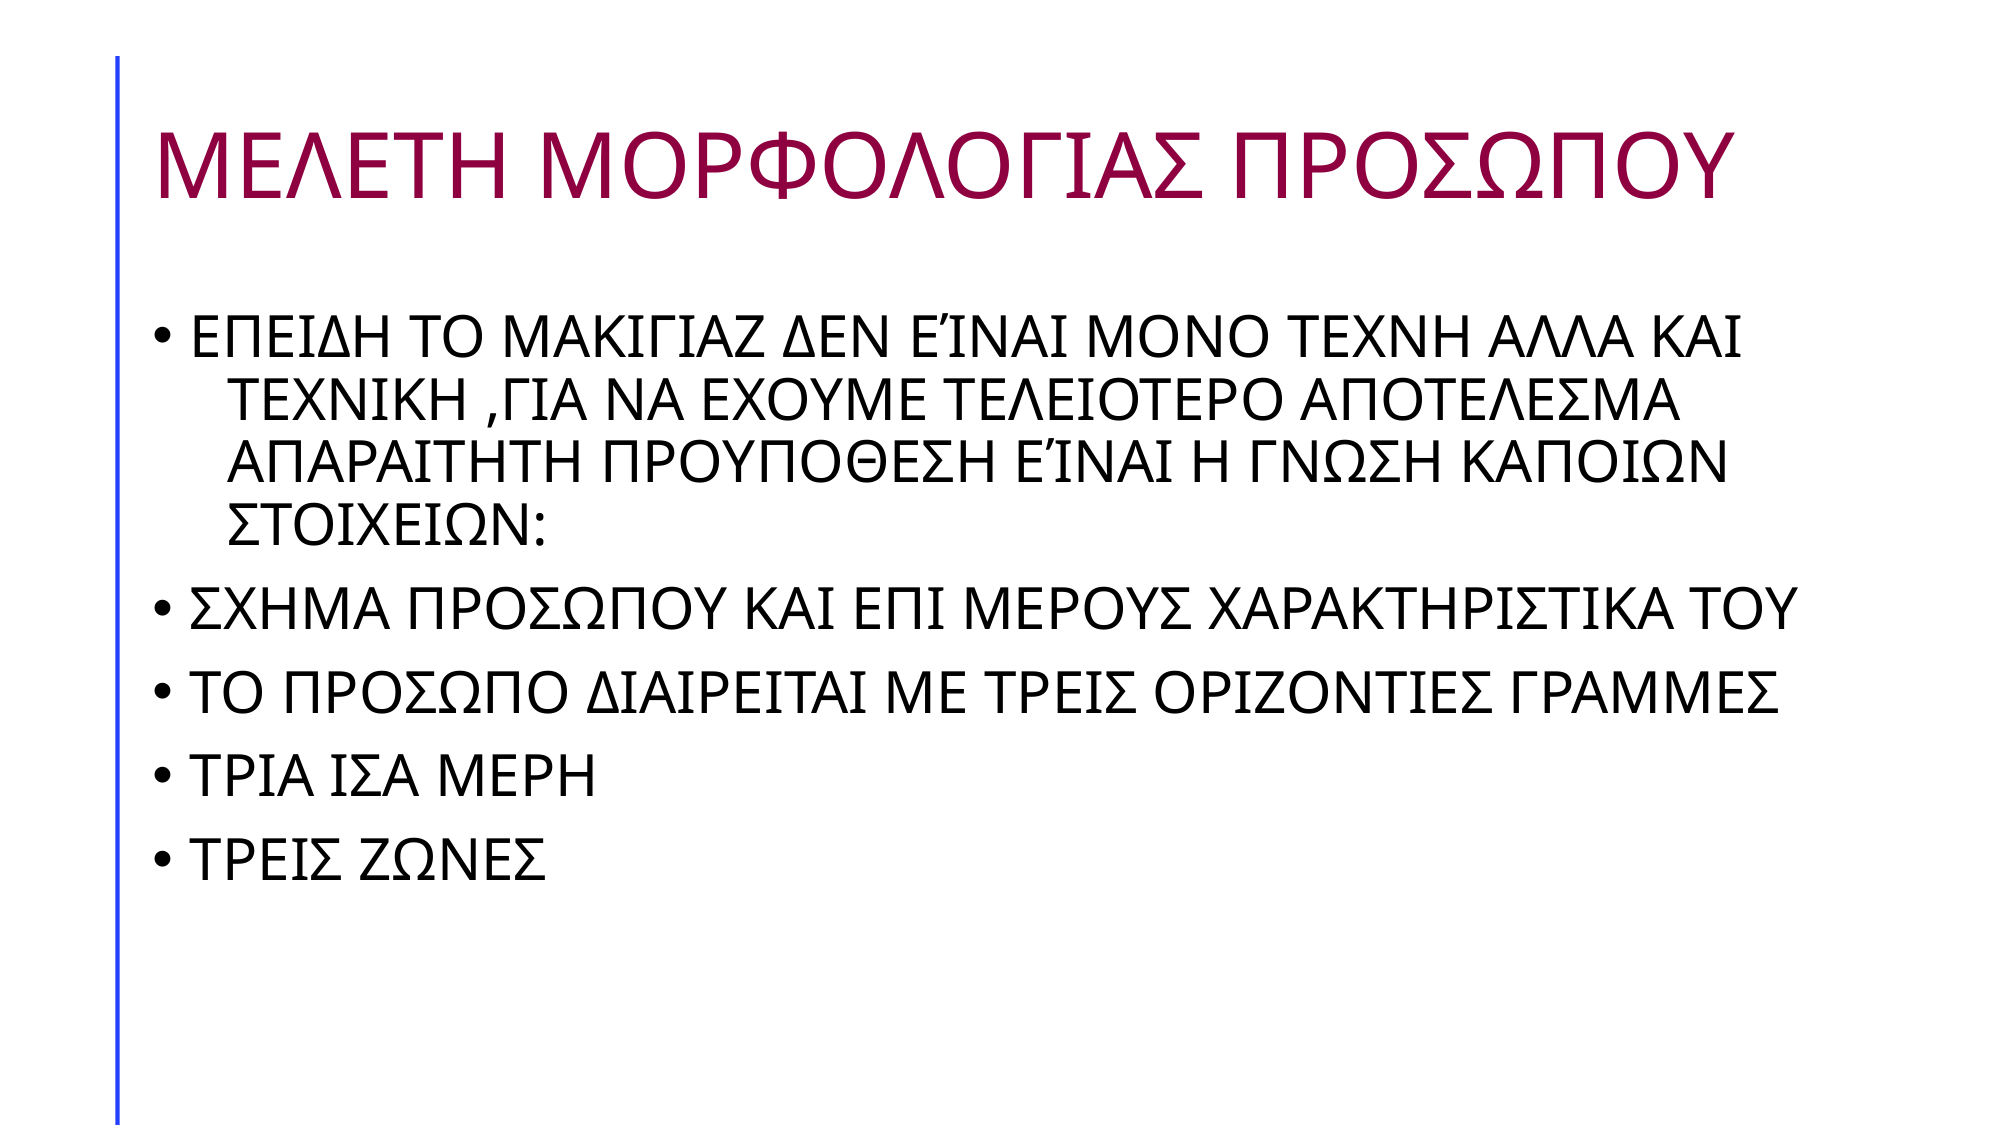

# ΜΕΛΕΤΗ ΜΟΡΦΟΛΟΓΙΑΣ ΠΡΟΣΩΠΟΥ
ΕΠΕΙΔΗ ΤΟ ΜΑΚΙΓΙΑΖ ΔΕΝ ΕΊΝΑΙ ΜΟΝΟ ΤΕΧΝΗ ΑΛΛΑ ΚΑΙ ΤΕΧΝΙΚΗ ,ΓΙΑ ΝΑ ΕΧΟΥΜΕ ΤΕΛΕΙΟΤΕΡΟ ΑΠΟΤΕΛΕΣΜΑ ΑΠΑΡΑΙΤΗΤΗ ΠΡΟΥΠΟΘΕΣΗ ΕΊΝΑΙ Η ΓΝΩΣΗ ΚΑΠΟΙΩΝ ΣΤΟΙΧΕΙΩΝ:
ΣΧΗΜΑ ΠΡΟΣΩΠΟΥ ΚΑΙ ΕΠΙ ΜΕΡΟΥΣ ΧΑΡΑΚΤΗΡΙΣΤΙΚΑ ΤΟΥ
ΤΟ ΠΡΟΣΩΠΟ ΔΙΑΙΡΕΙΤΑΙ ΜΕ ΤΡΕΙΣ ΟΡΙΖΟΝΤΙΕΣ ΓΡΑΜΜΕΣ
ΤΡΙΑ ΙΣΑ ΜΕΡΗ
ΤΡΕΙΣ ΖΩΝΕΣ